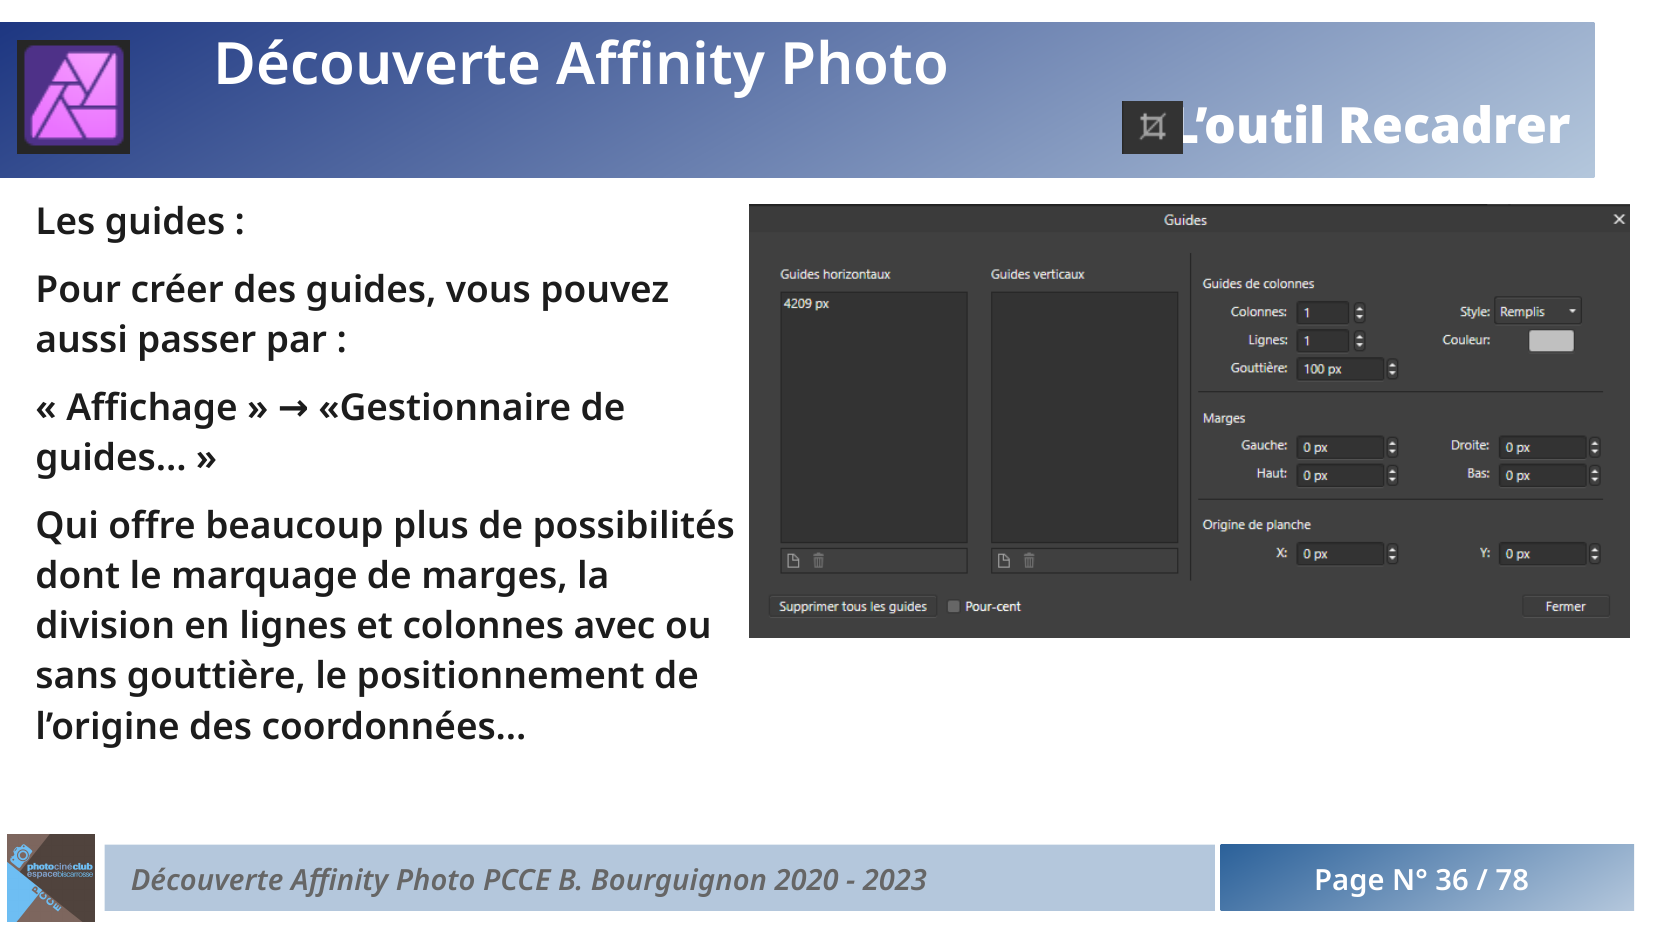

# L’outil Recadrer
Les guides :
Pour créer des guides, vous pouvez aussi passer par :
« Affichage » → «Gestionnaire de guides... »
Qui offre beaucoup plus de possibilités dont le marquage de marges, la division en lignes et colonnes avec ou sans gouttière, le positionnement de l’origine des coordonnées...